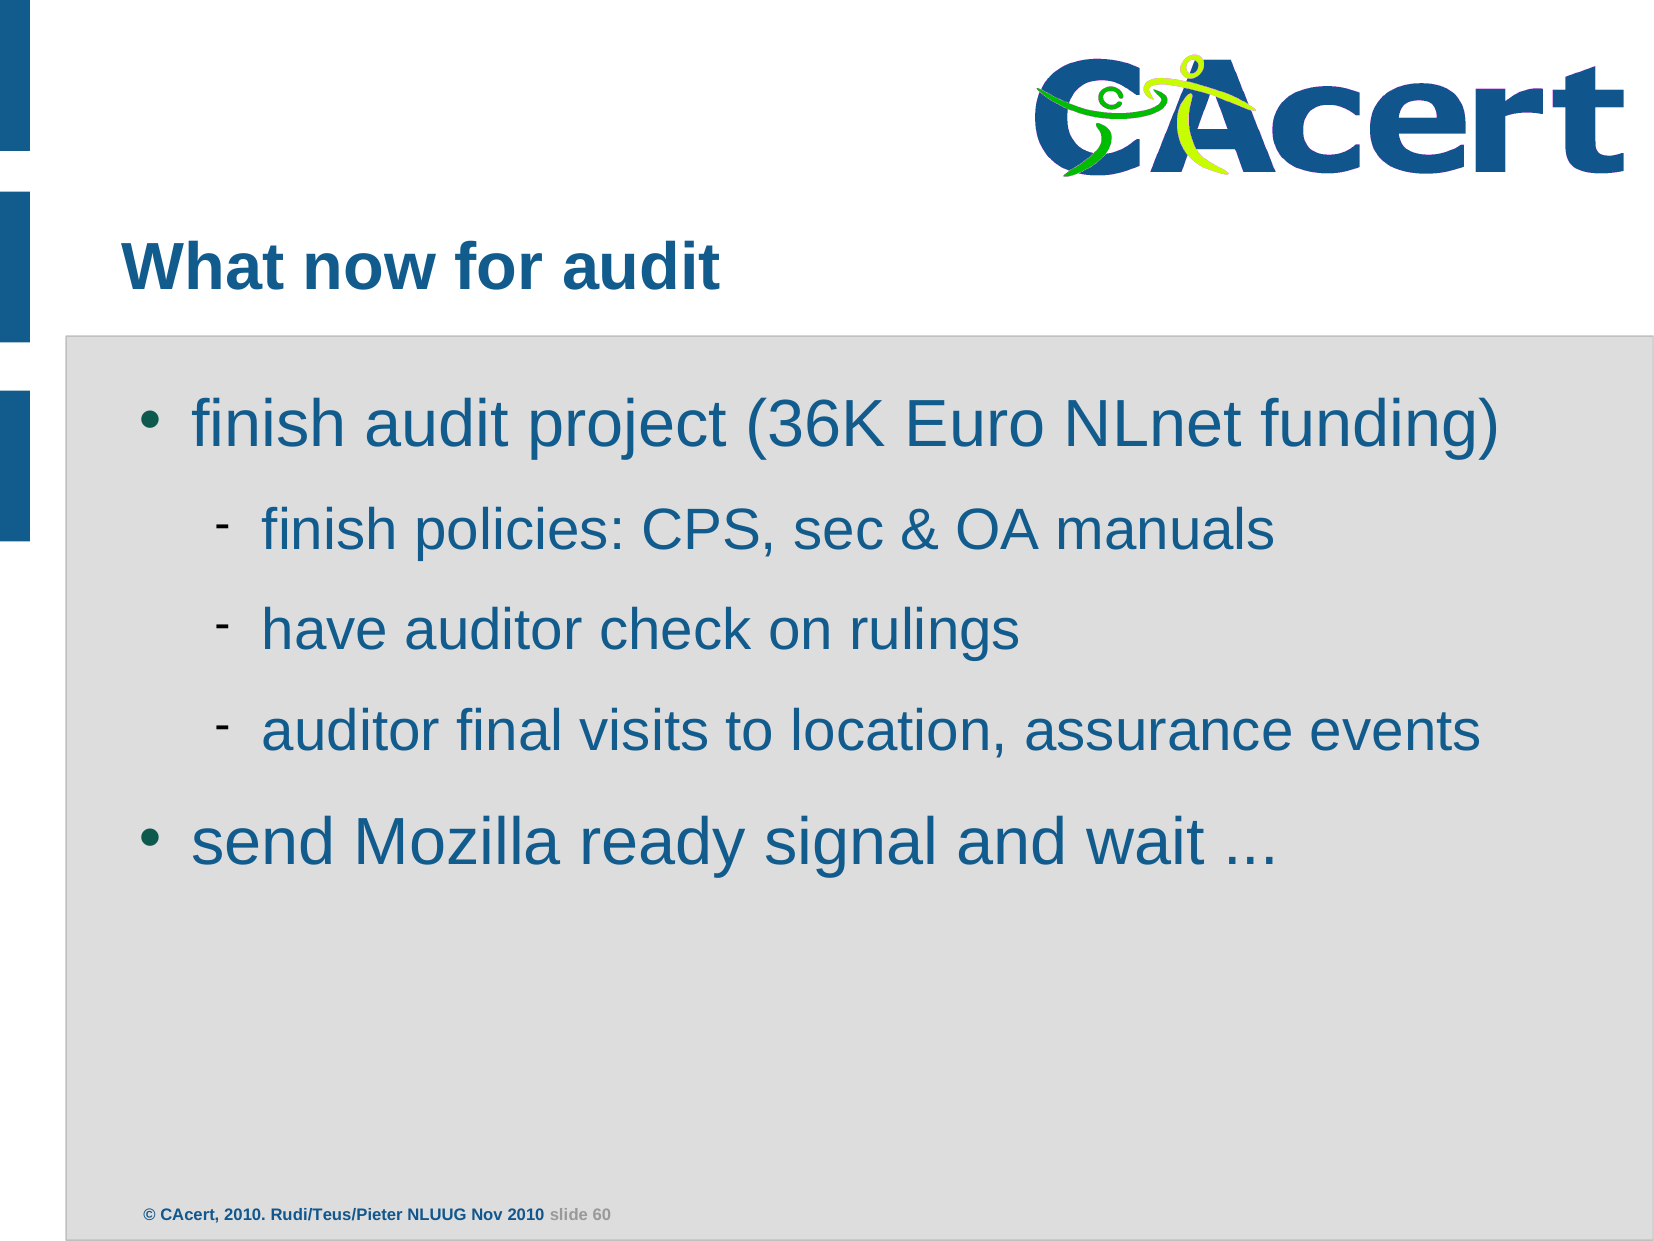

# What now for audit
finish audit project (36K Euro NLnet funding)
finish policies: CPS, sec & OA manuals
have auditor check on rulings
auditor final visits to location, assurance events
send Mozilla ready signal and wait ...